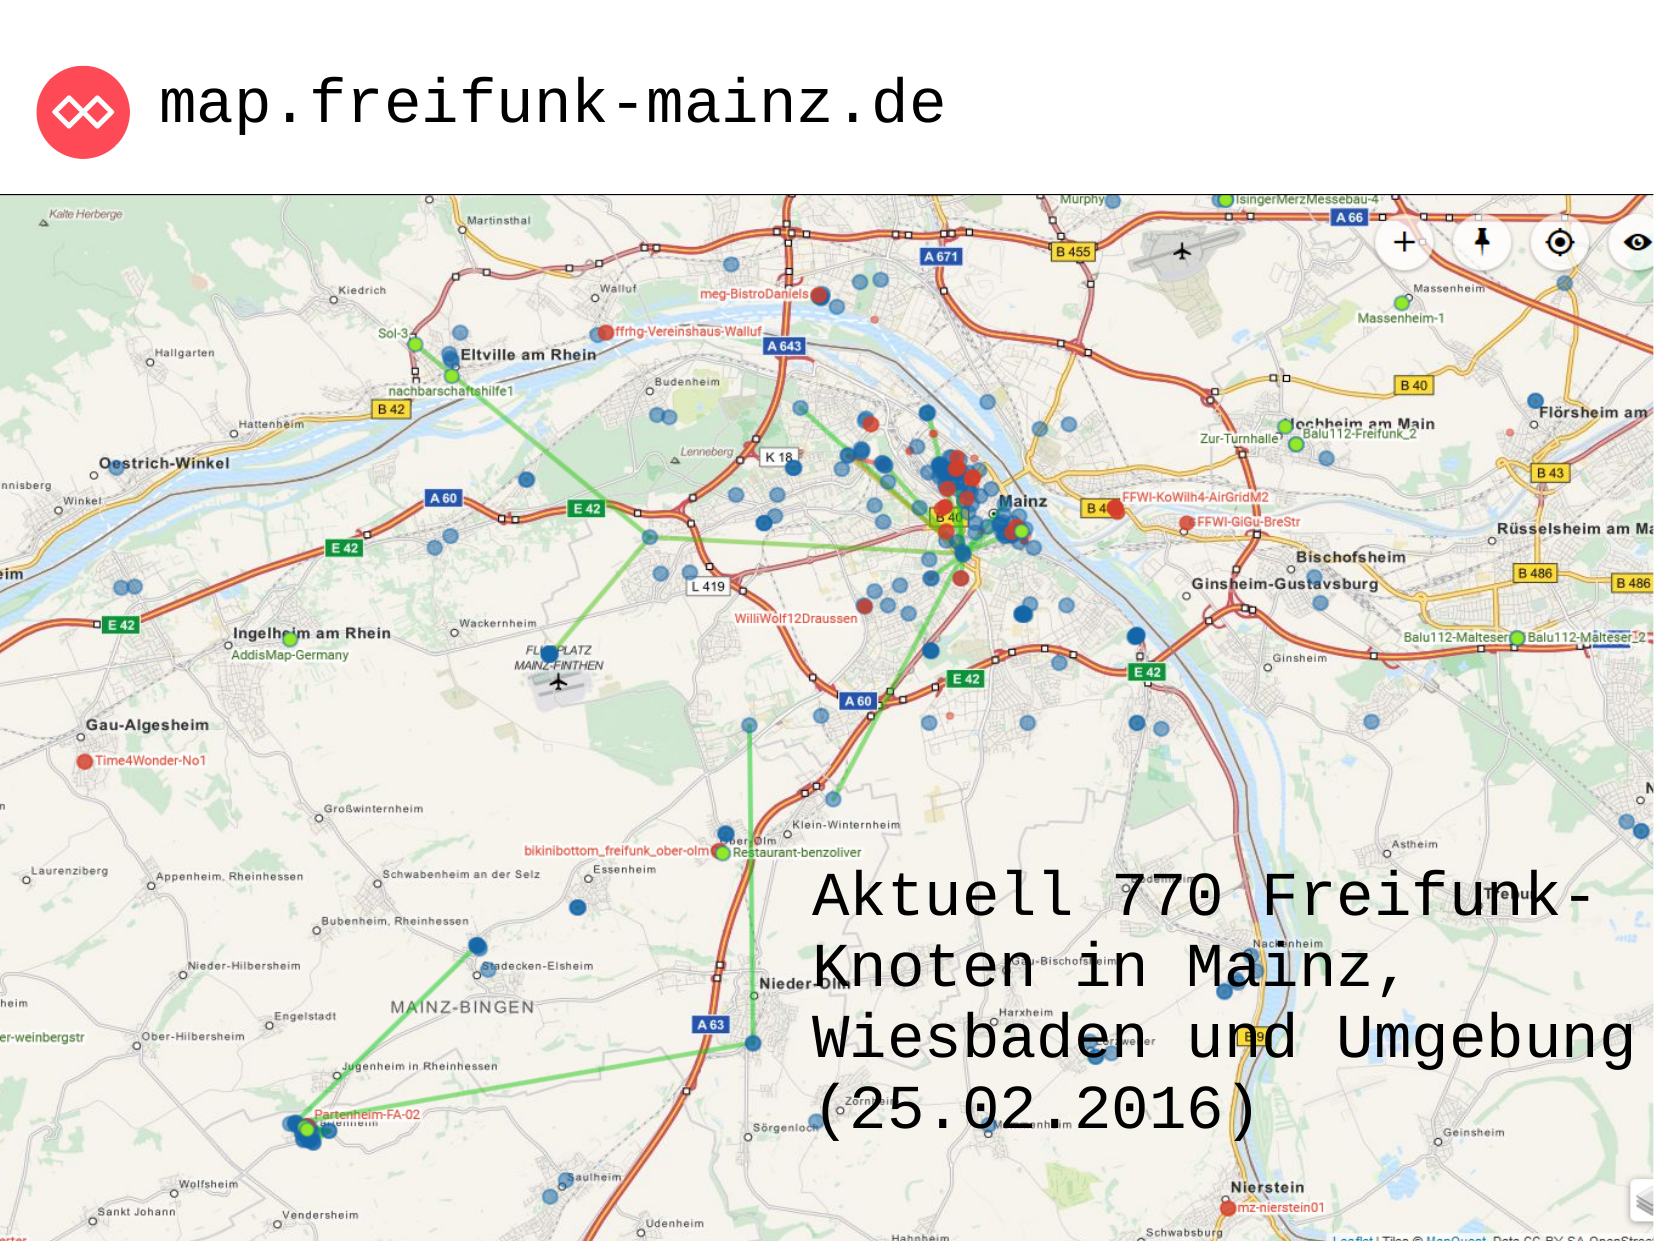

# map.freifunk-mainz.de
Aktuell 770 Freifunk-Knoten in Mainz, Wiesbaden und Umgebung (25.02.2016)